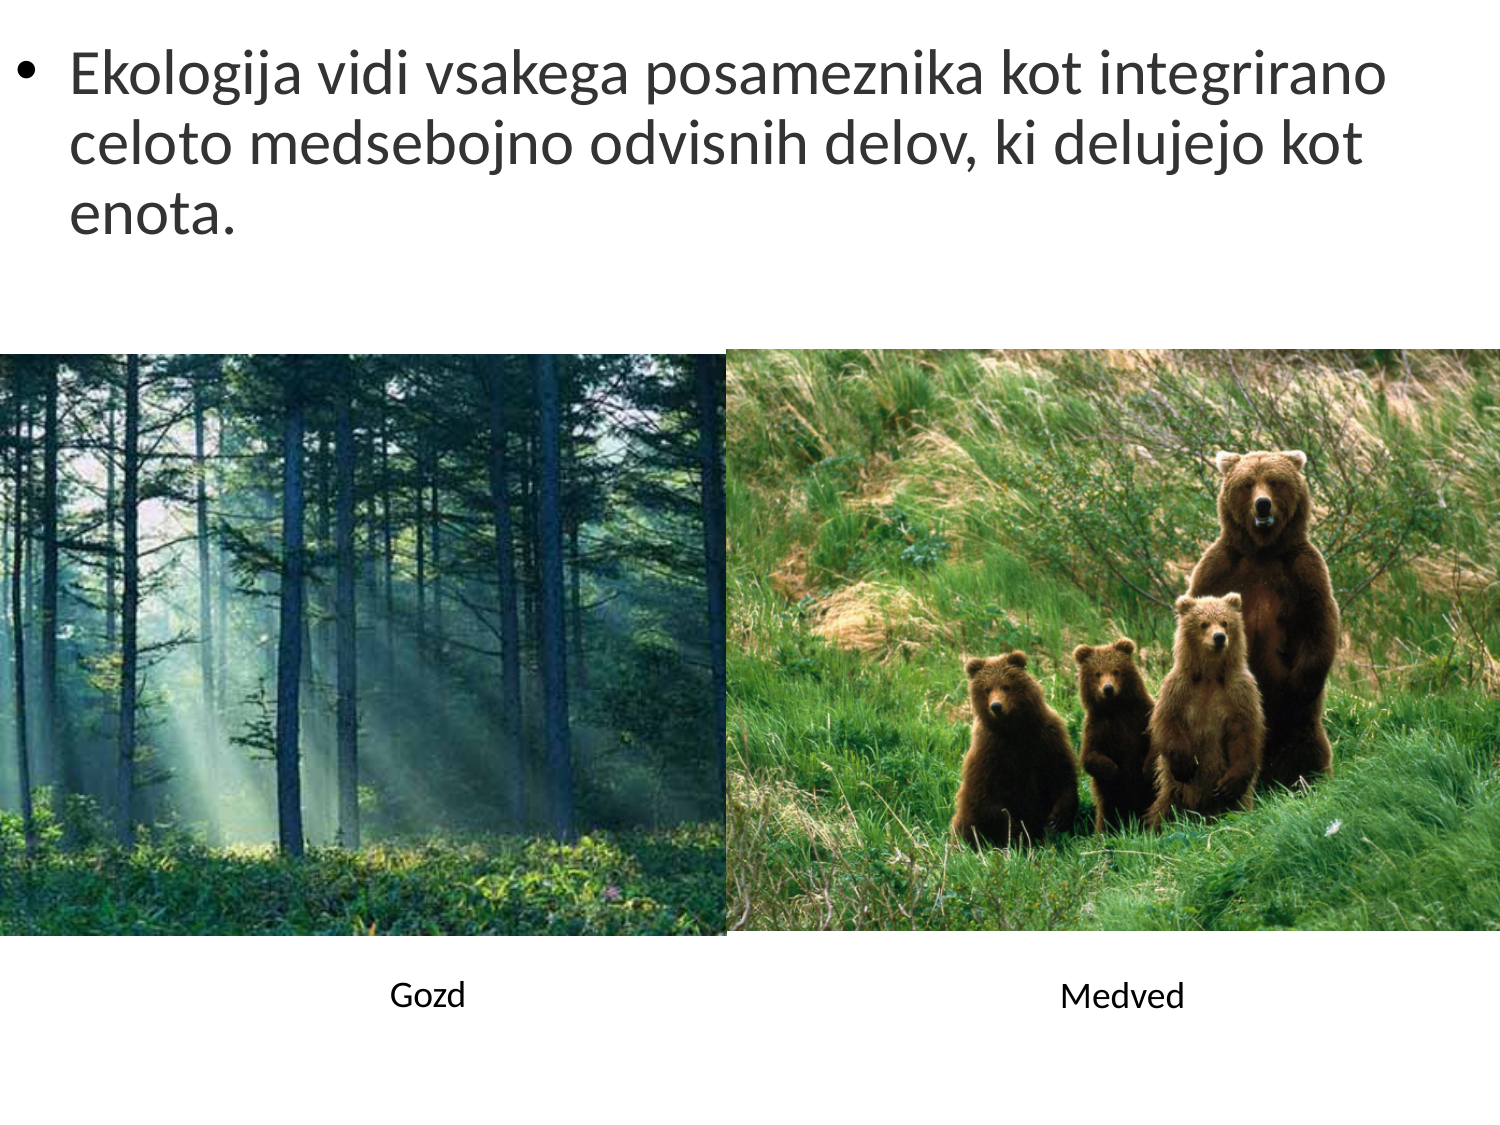

# Ekologija vidi vsakega posameznika kot integrirano celoto medsebojno odvisnih delov, ki delujejo kot enota.
Gozd
Medved